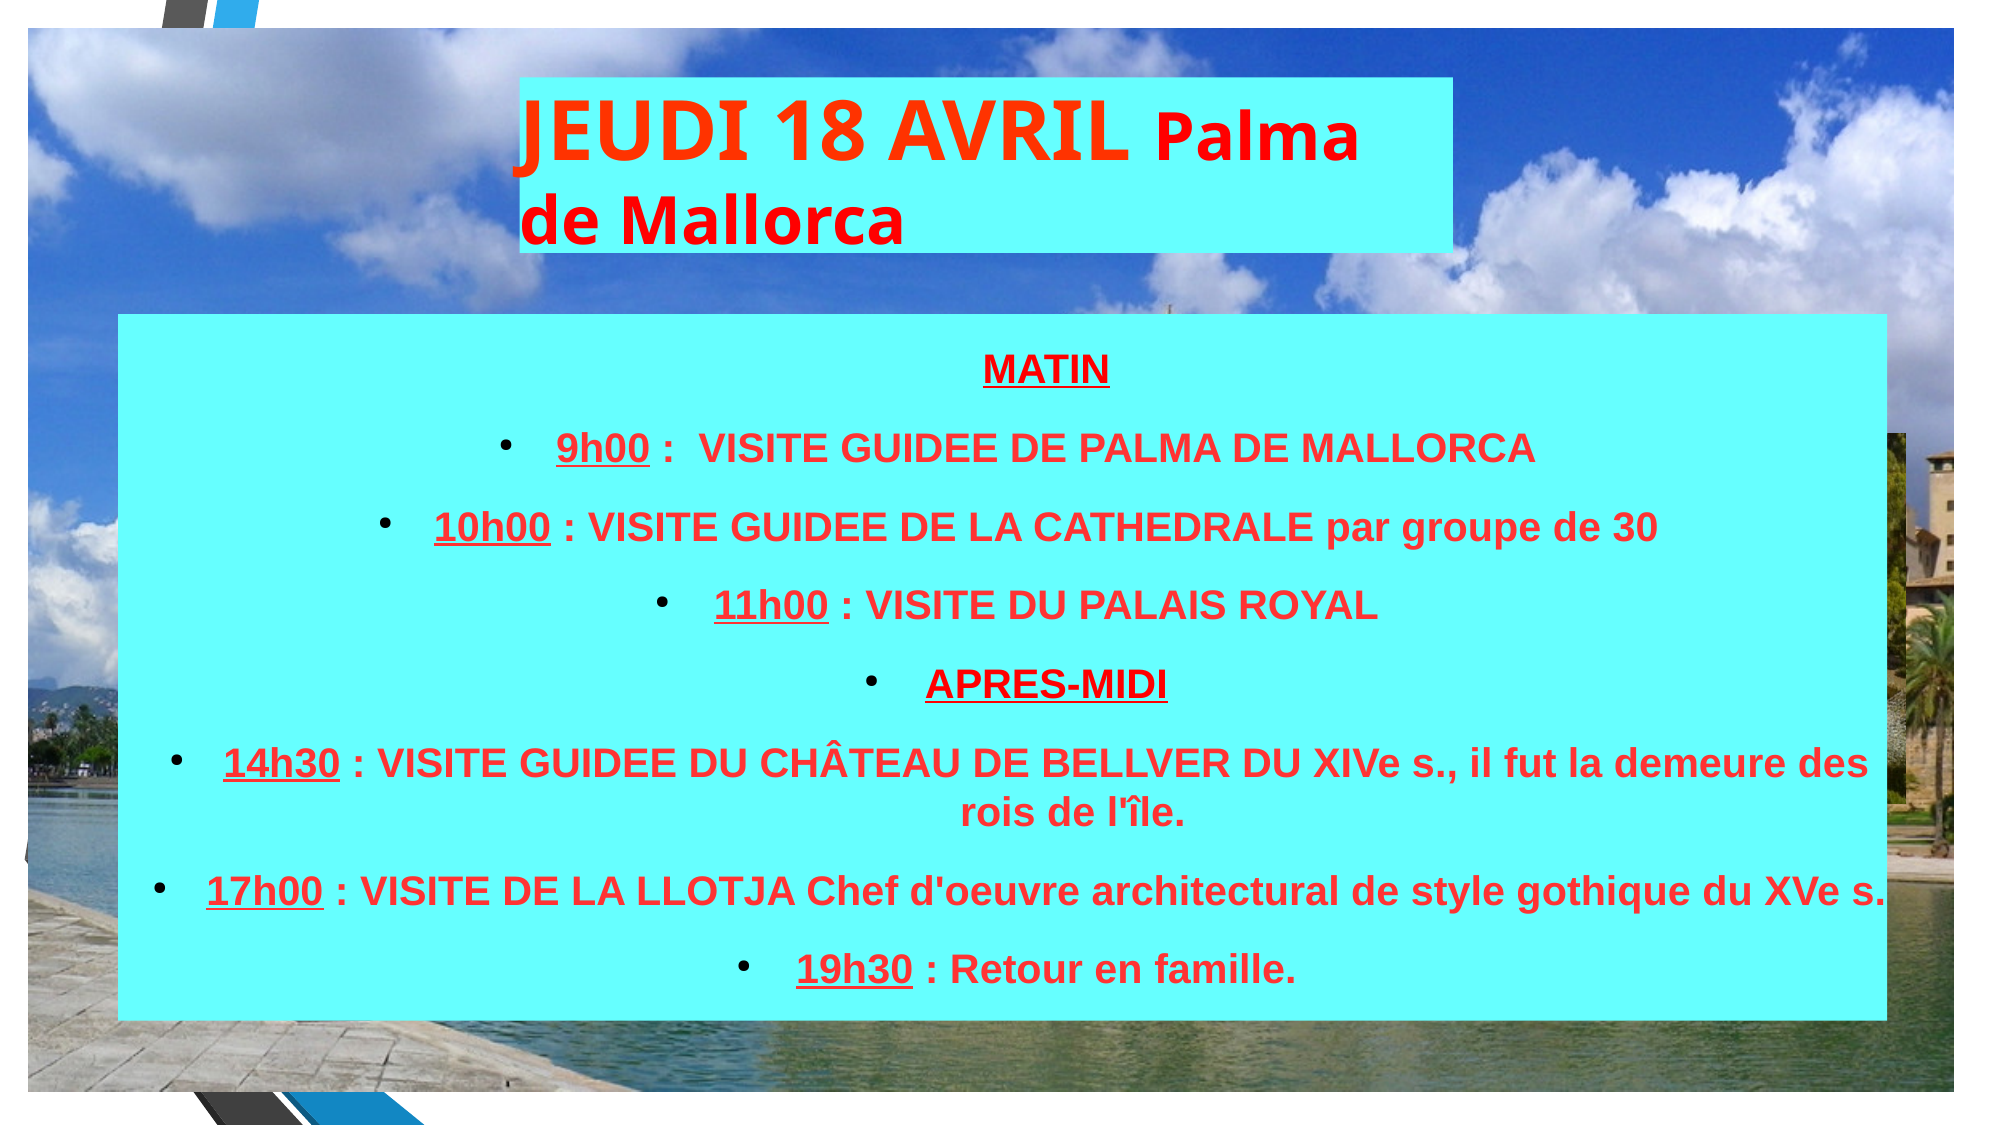

# JEUDI 18 AVRIL Palma de Mallorca
06H45 : Arrivée à PALMA DE
MALLORCA
- VISITE GUIDEE A PIED DE
PALMA DE MAJORQUE
- VISITE DE LA CATHEDRALE ET
MUSÉE DIOCESAIN LA SEU DE
PALMA
- VISITE DU PALAIS ROYAL DE LA
ALMUDAINA DE PALMA
MATIN
9h00 : VISITE GUIDEE DE PALMA DE MALLORCA
10h00 : VISITE GUIDEE DE LA CATHEDRALE par groupe de 30
11h00 : VISITE DU PALAIS ROYAL
APRES-MIDI
14h30 : VISITE GUIDEE DU CHÂTEAU DE BELLVER DU XIVe s., il fut la demeure des rois de l'île.
17h00 : VISITE DE LA LLOTJA Chef d'oeuvre architectural de style gothique du XVe s.
19h30 : Retour en famille.